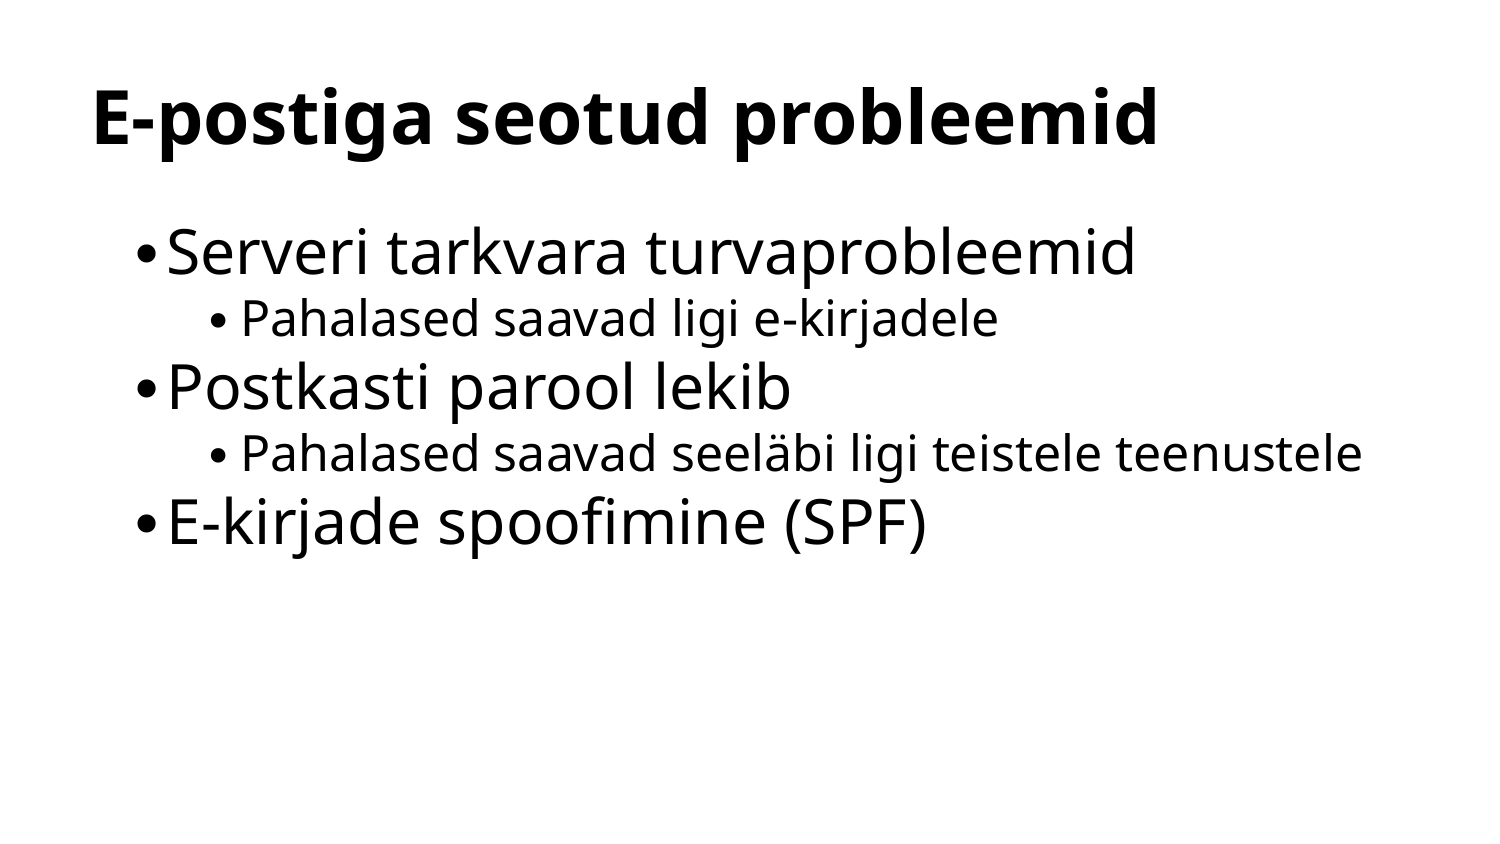

# E-postiga seotud probleemid
Serveri tarkvara turvaprobleemid
Pahalased saavad ligi e-kirjadele
Postkasti parool lekib
Pahalased saavad seeläbi ligi teistele teenustele
E-kirjade spoofimine (SPF)